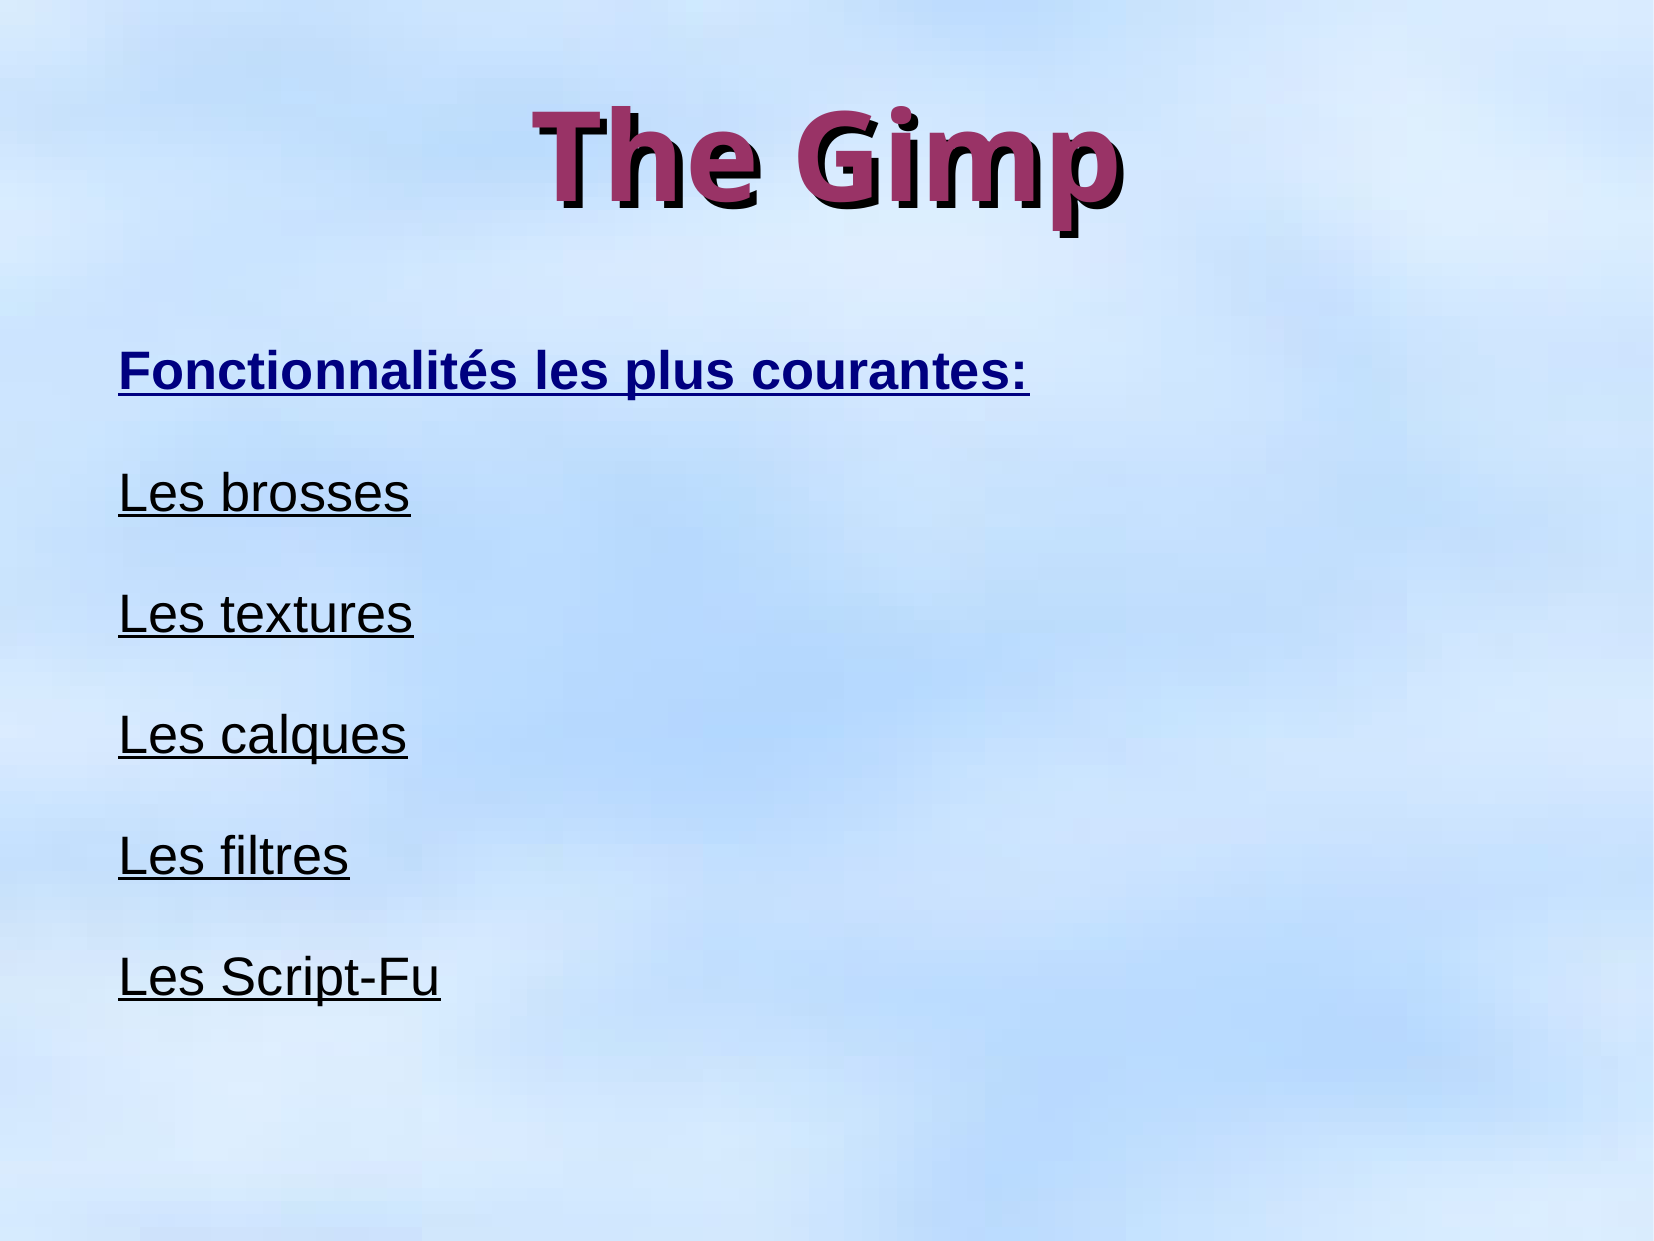

# The Gimp
Fonctionnalités les plus courantes:
Les brosses
Les textures
Les calques
Les filtres
Les Script-Fu